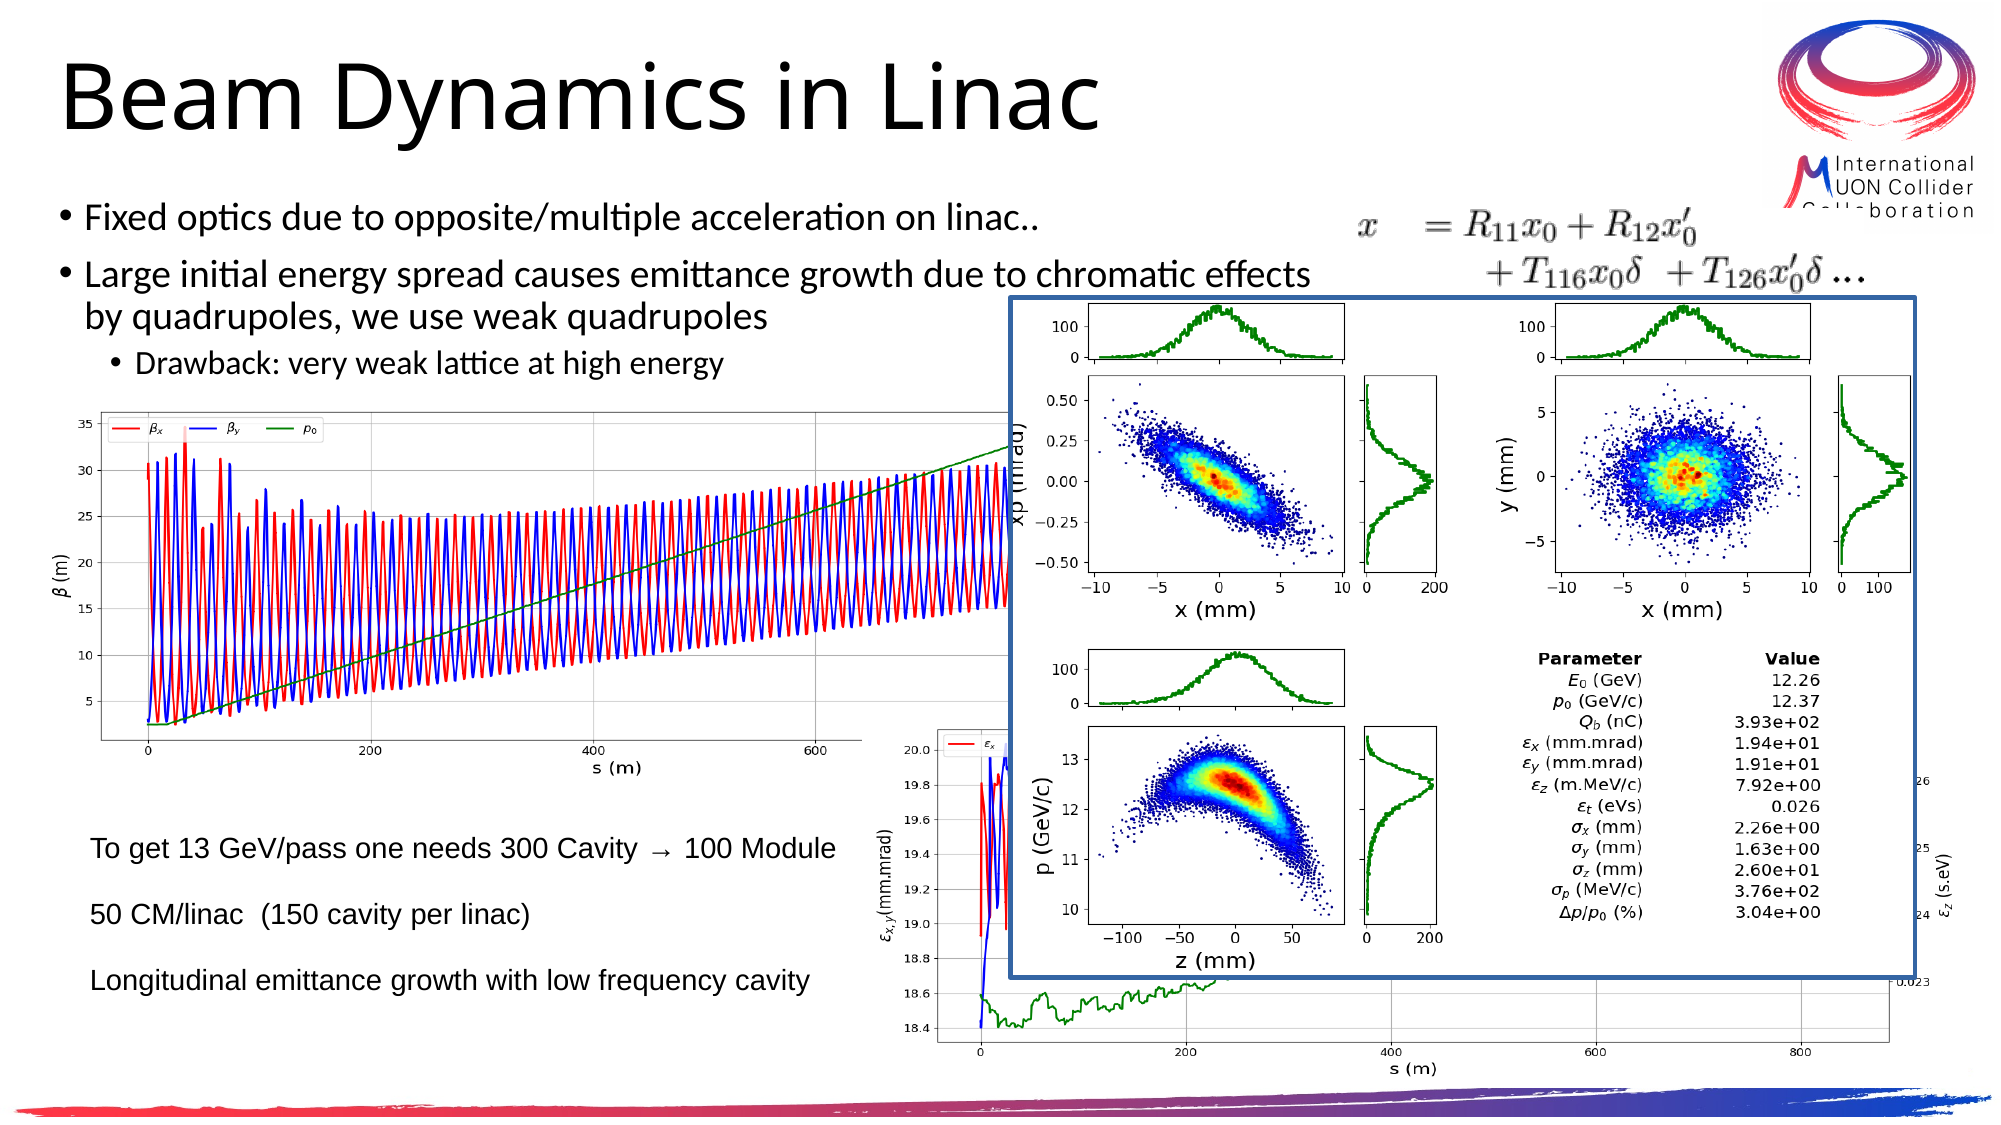

# Beam Dynamics in Linac
Fixed optics due to opposite/multiple acceleration on linac..
Large initial energy spread causes emittance growth due to chromatic effects by quadrupoles, we use weak quadrupoles
Drawback: very weak lattice at high energy
To get 13 GeV/pass one needs 300 Cavity → 100 Module
50 CM/linac (150 cavity per linac)
Longitudinal emittance growth with low frequency cavity